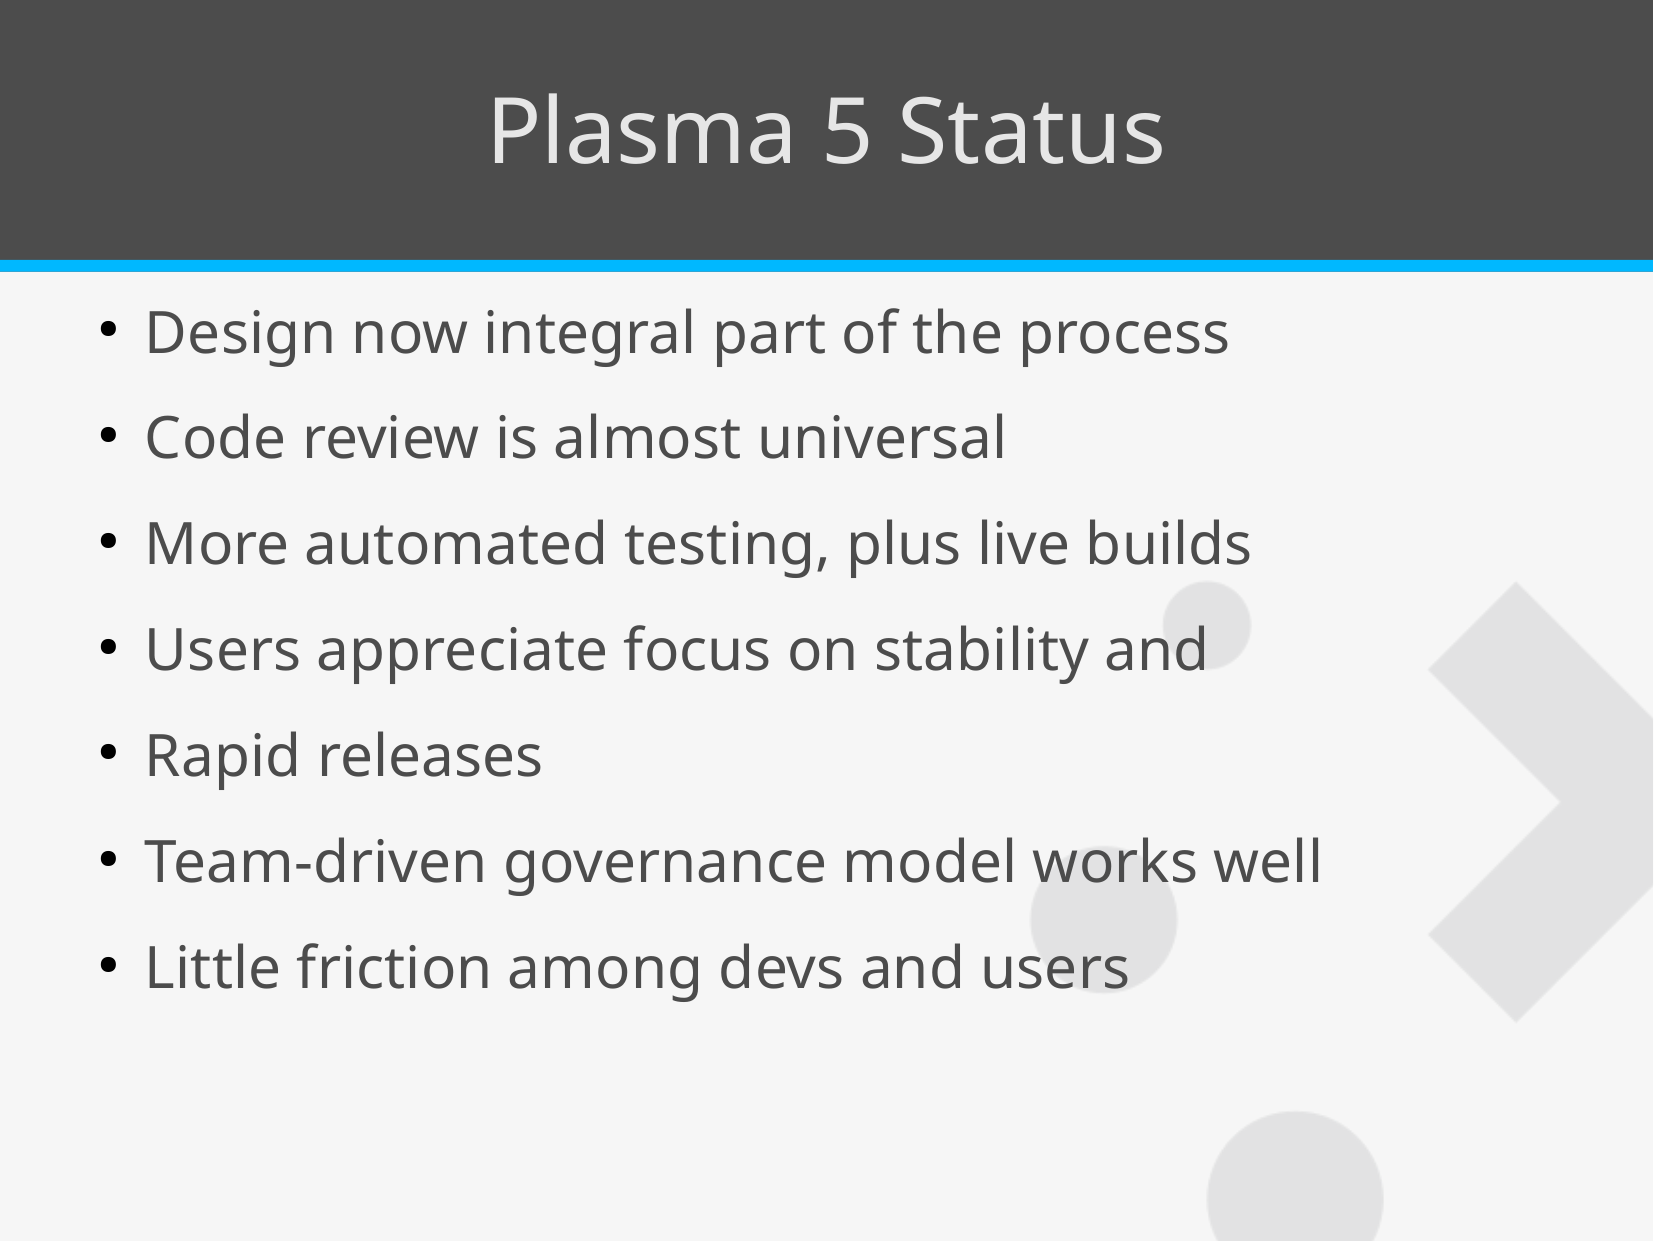

# Plasma 5 Status
Design now integral part of the process
Code review is almost universal
More automated testing, plus live builds
Users appreciate focus on stability and
Rapid releases
Team-driven governance model works well
Little friction among devs and users